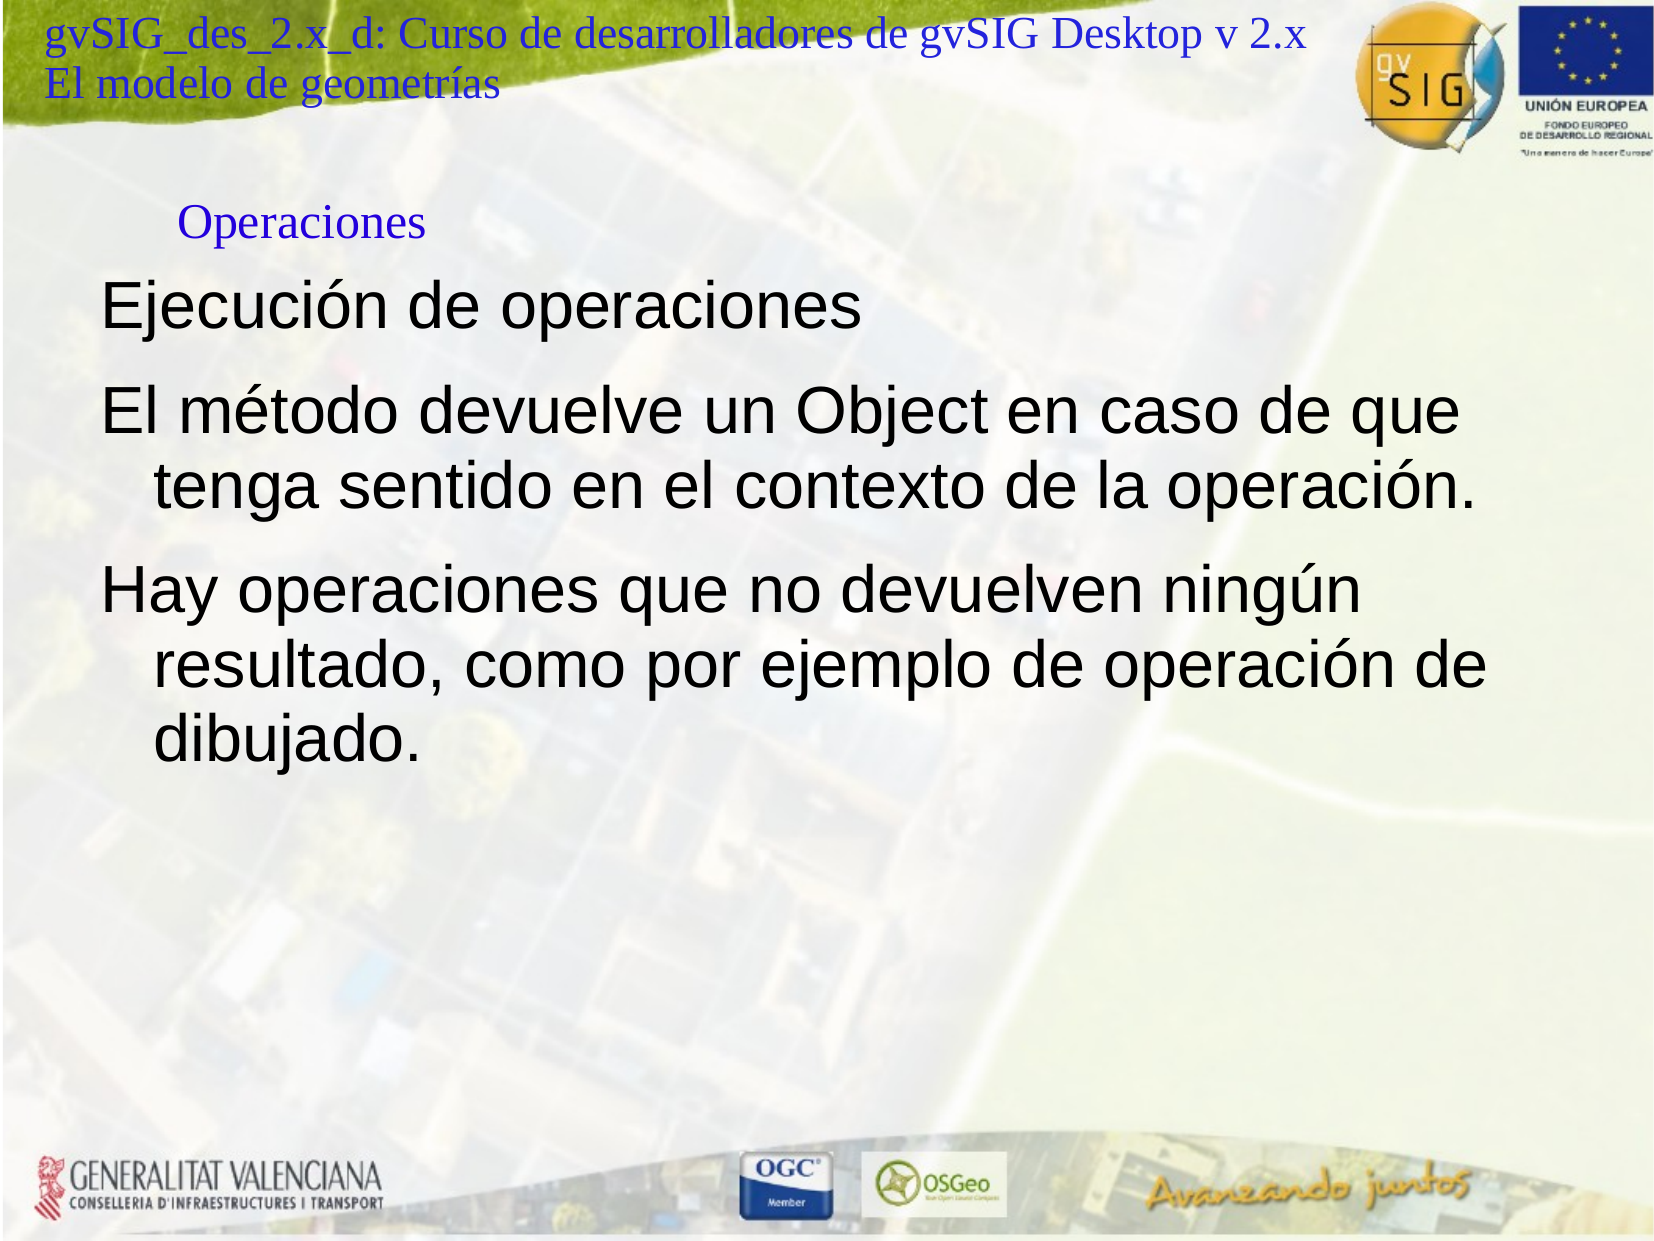

Operaciones
# Ejecución de operaciones
El método devuelve un Object en caso de que tenga sentido en el contexto de la operación.
Hay operaciones que no devuelven ningún resultado, como por ejemplo de operación de dibujado.